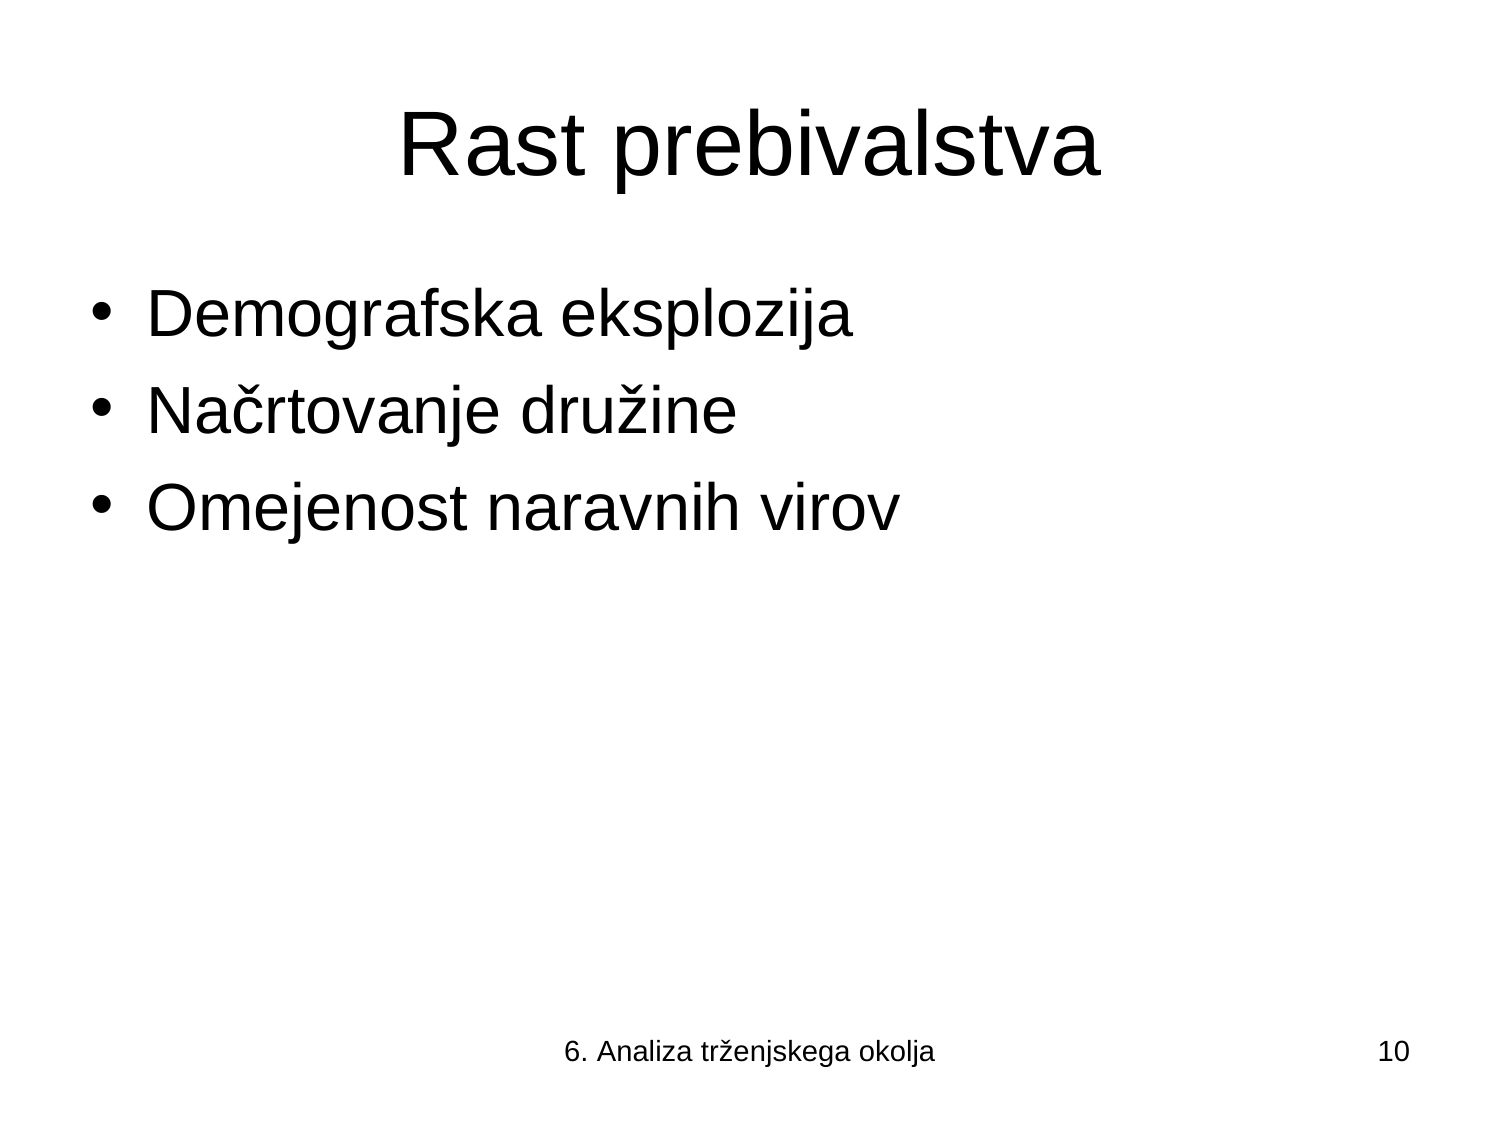

# Rast prebivalstva
Demografska eksplozija
Načrtovanje družine
Omejenost naravnih virov
6. Analiza trženjskega okolja